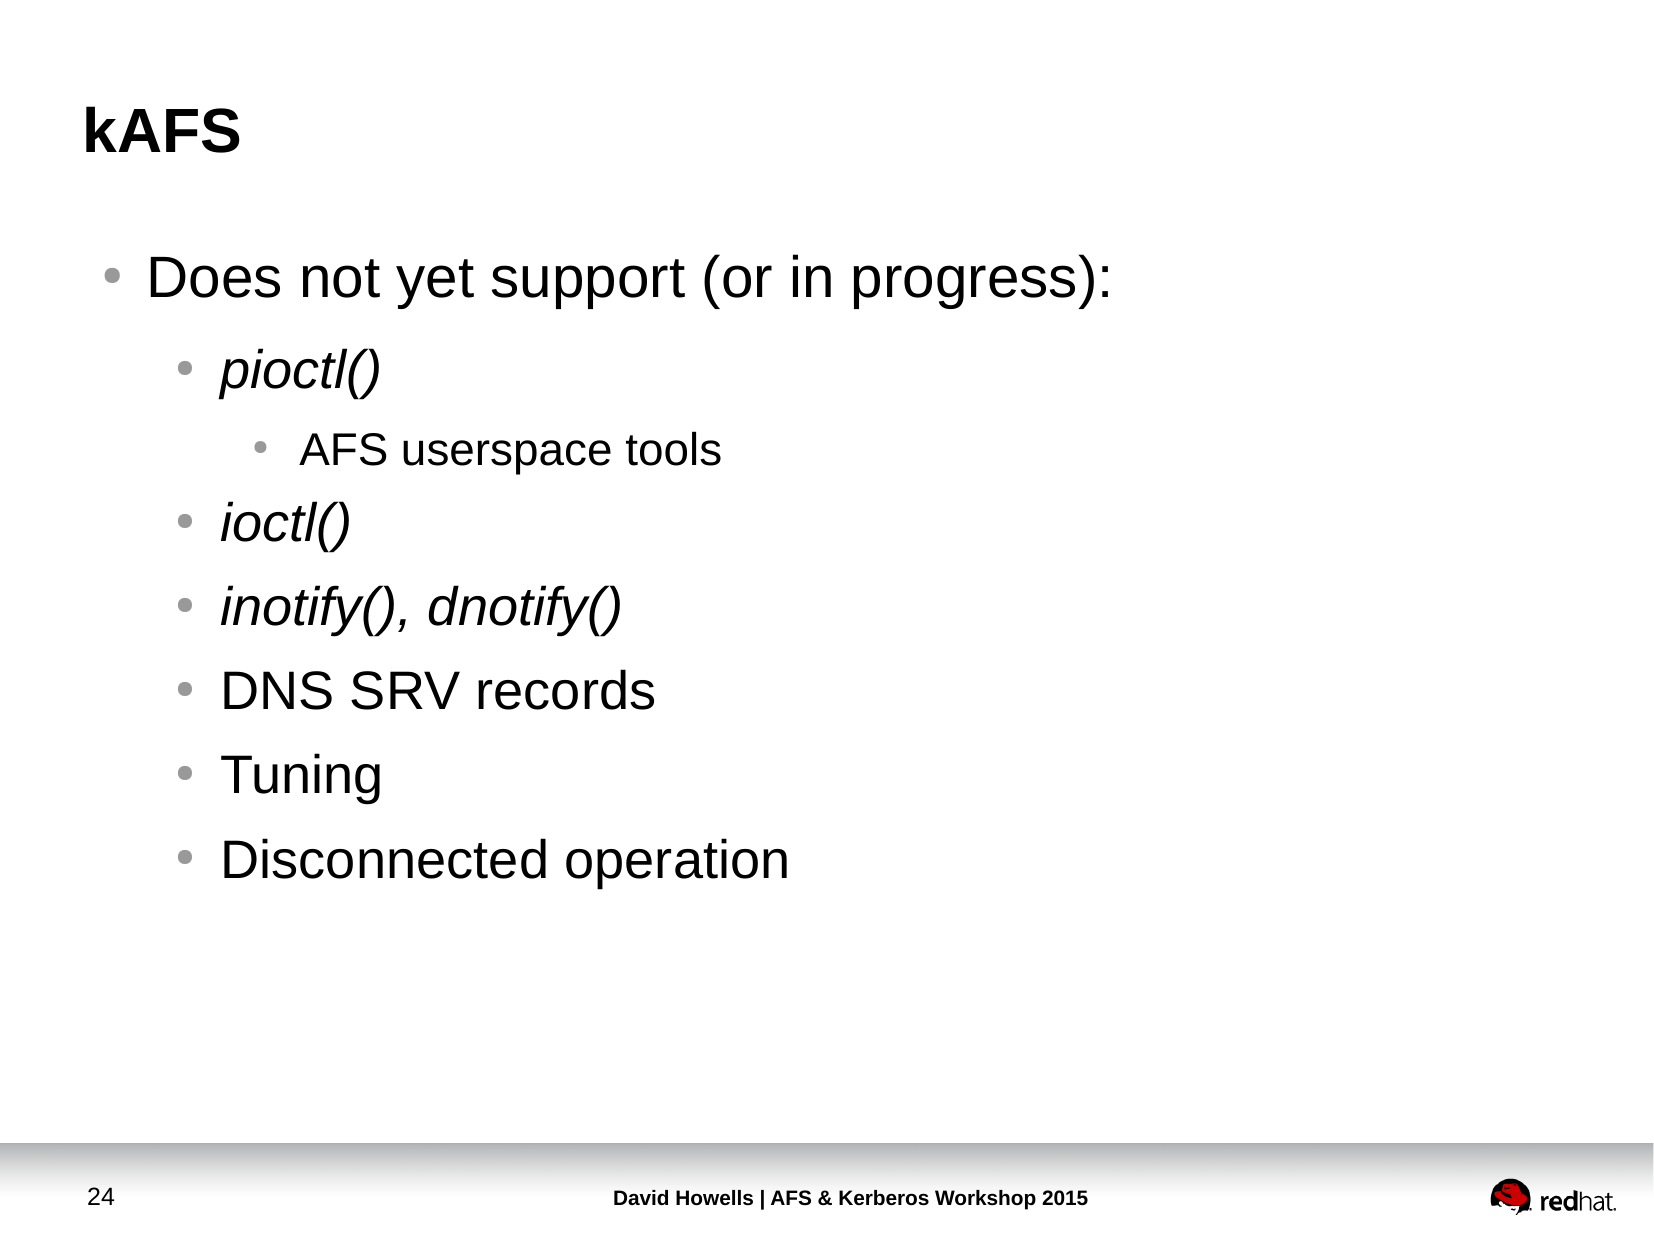

# kAFS
Does not yet support (or in progress):
pioctl()
AFS userspace tools
ioctl()
inotify(), dnotify()
DNS SRV records
Tuning
Disconnected operation